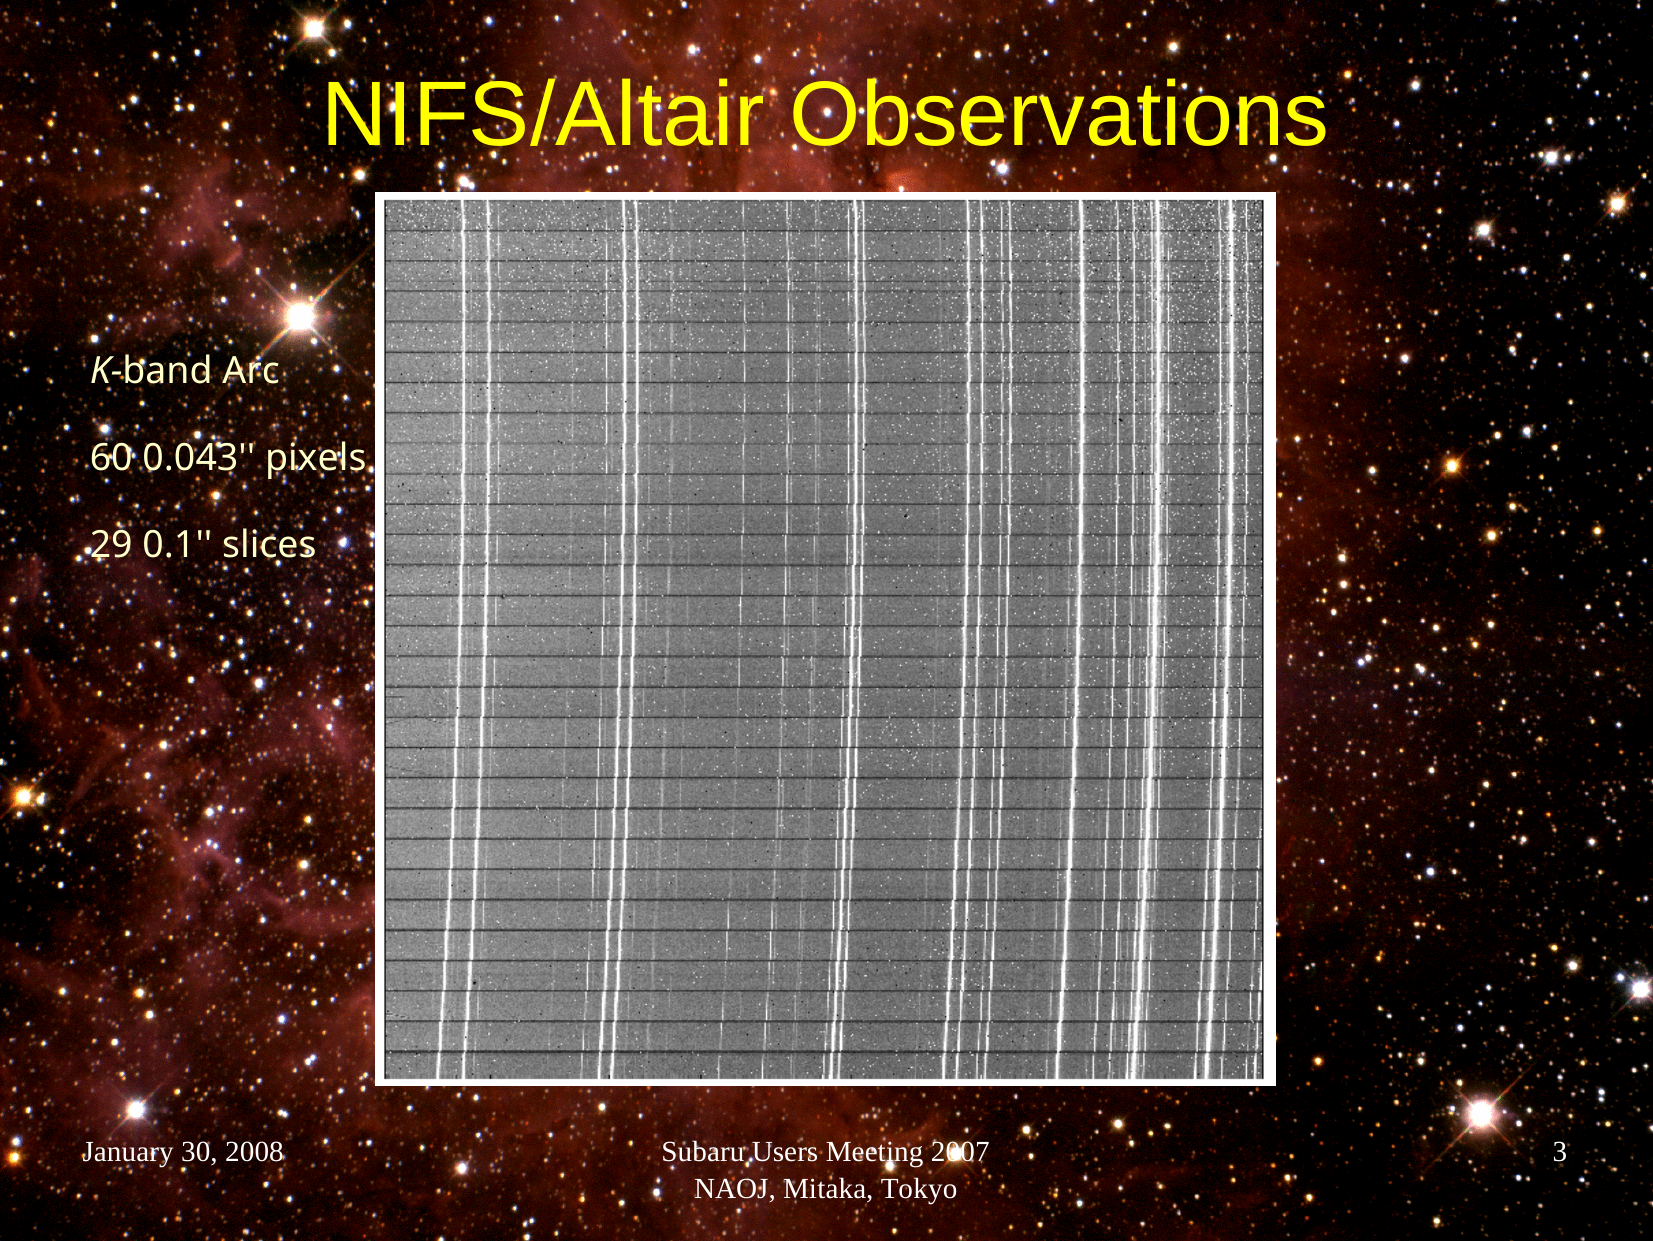

# NIFS/Altair Observations
K-band Arc
60 0.043'' pixels
29 0.1'' slices
3